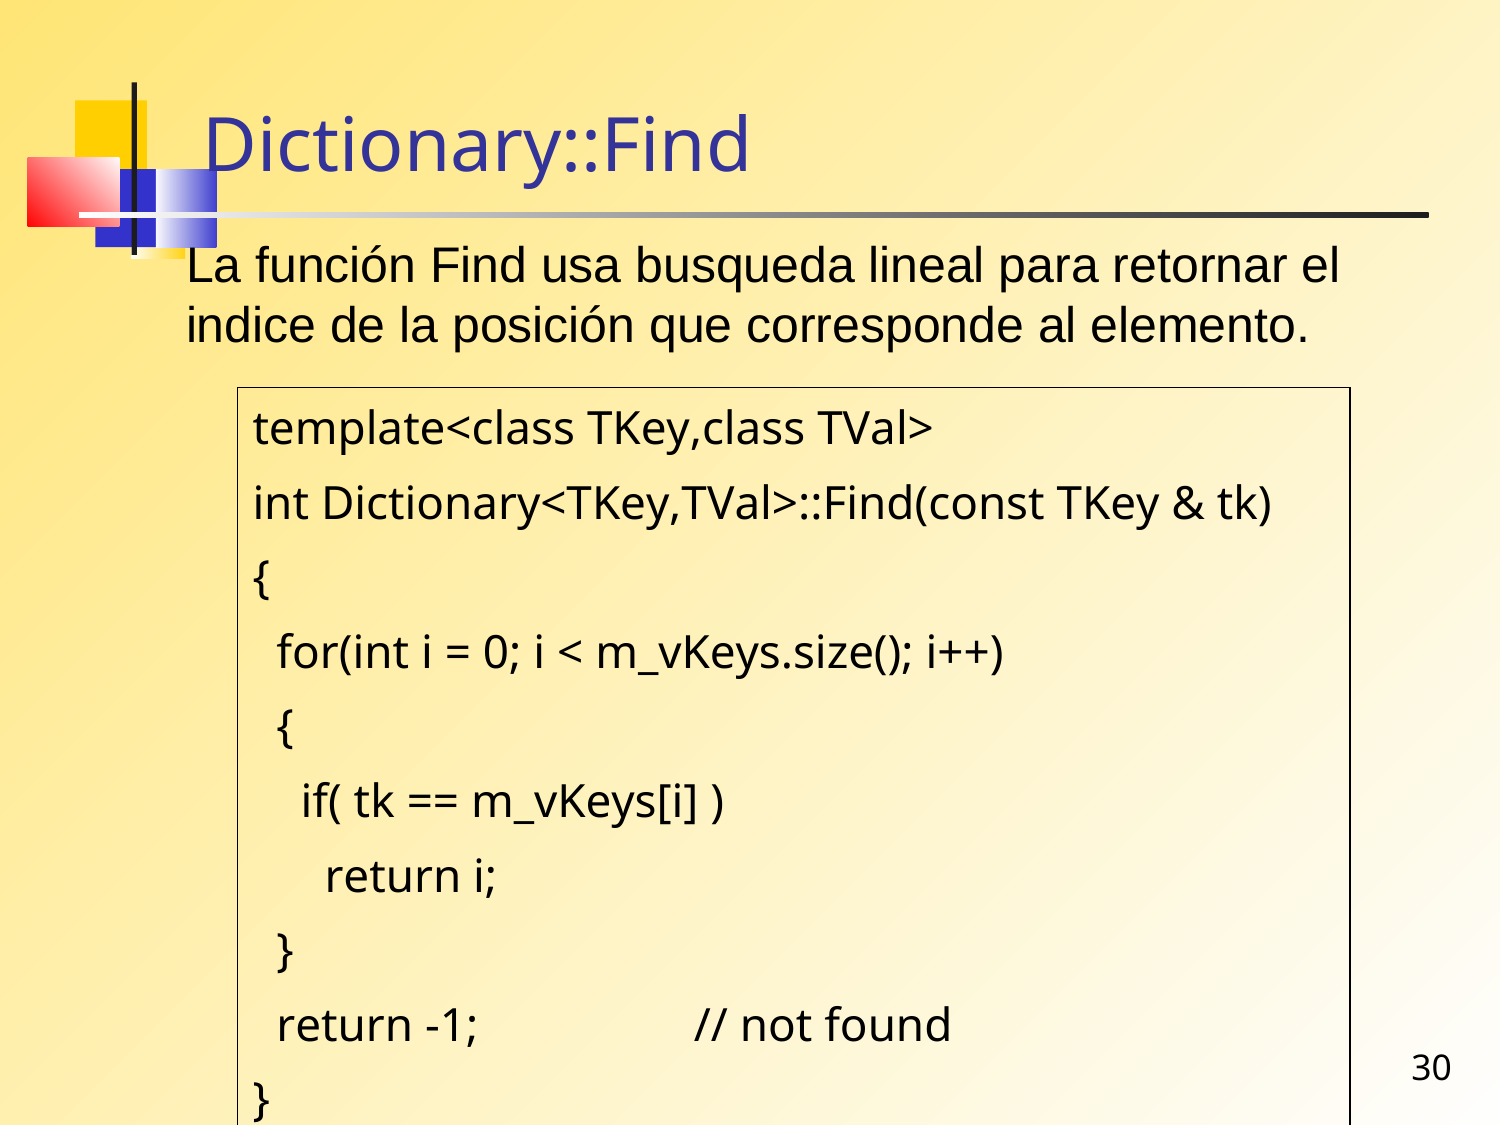

# Dictionary::Find
La función Find usa busqueda lineal para retornar el indice de la posición que corresponde al elemento.
template<class TKey,class TVal>
int Dictionary<TKey,TVal>::Find(const TKey & tk)‏
{
 for(int i = 0; i < m_vKeys.size(); i++)‏
 {
 if( tk == m_vKeys[i] )‏
 return i;
 }
 return -1; // not found
}
30